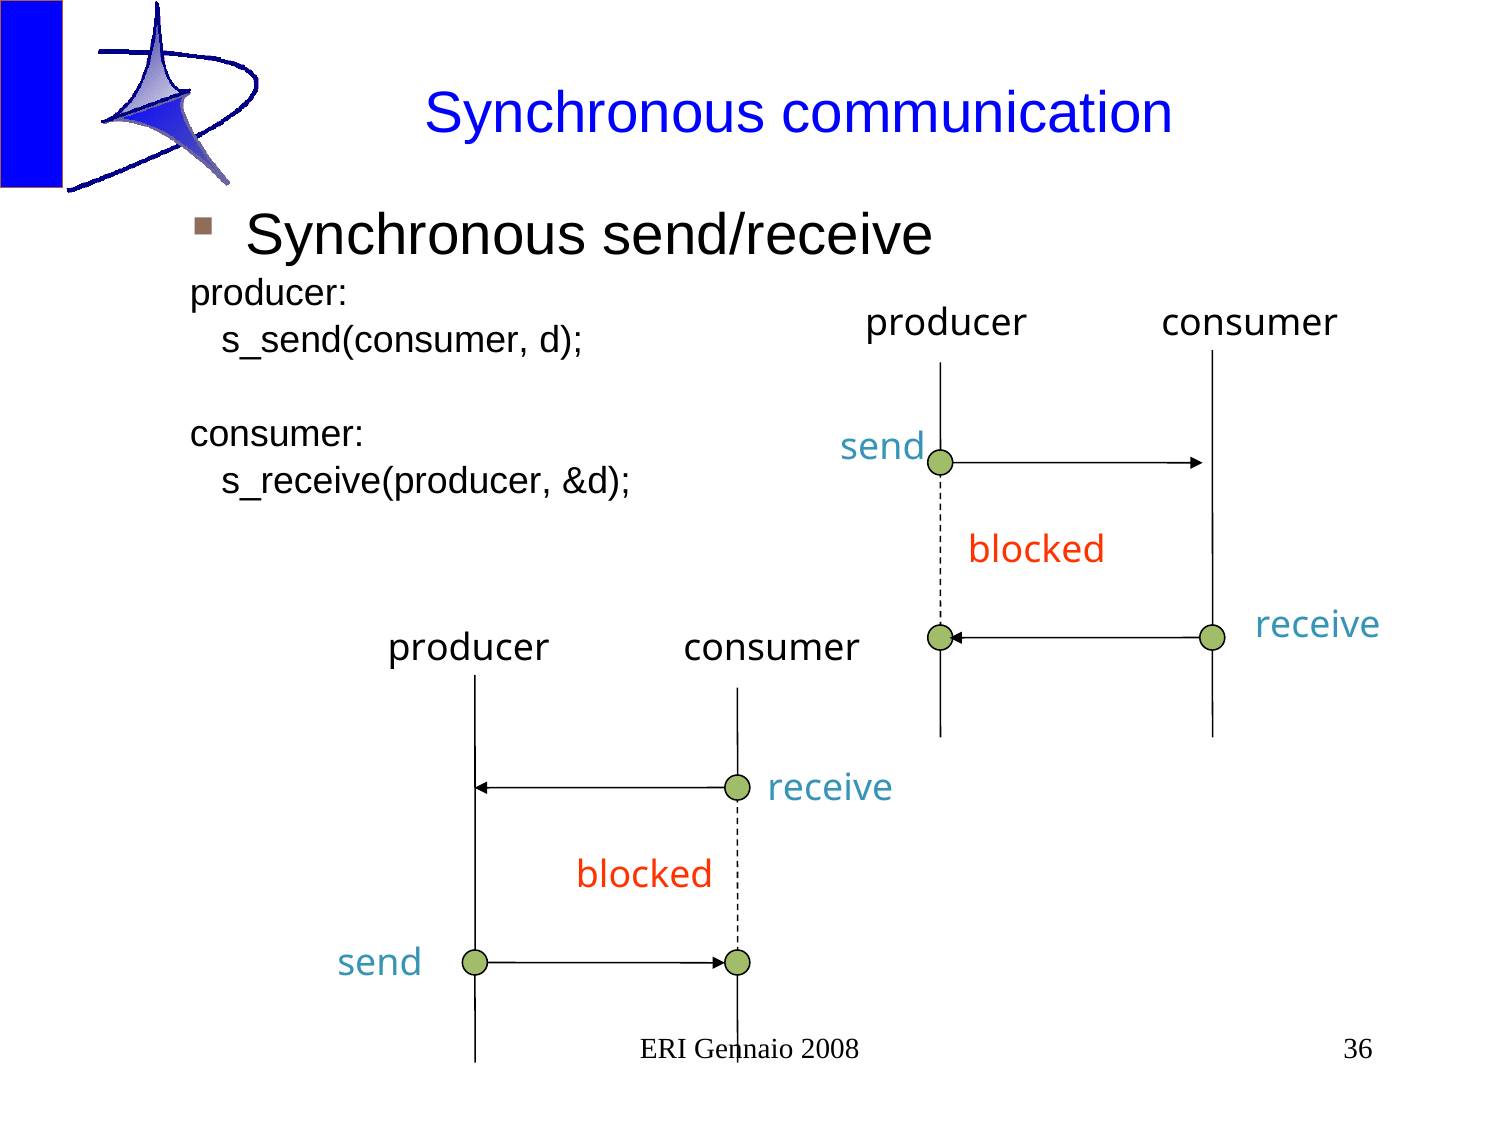

# Synchronous communication
Synchronous send/receive
producer:
 s_send(consumer, d);
consumer:
 s_receive(producer, &d);
producer
consumer
send
blocked
receive
producer
consumer
receive
blocked
send
ERI Gennaio 2008
36